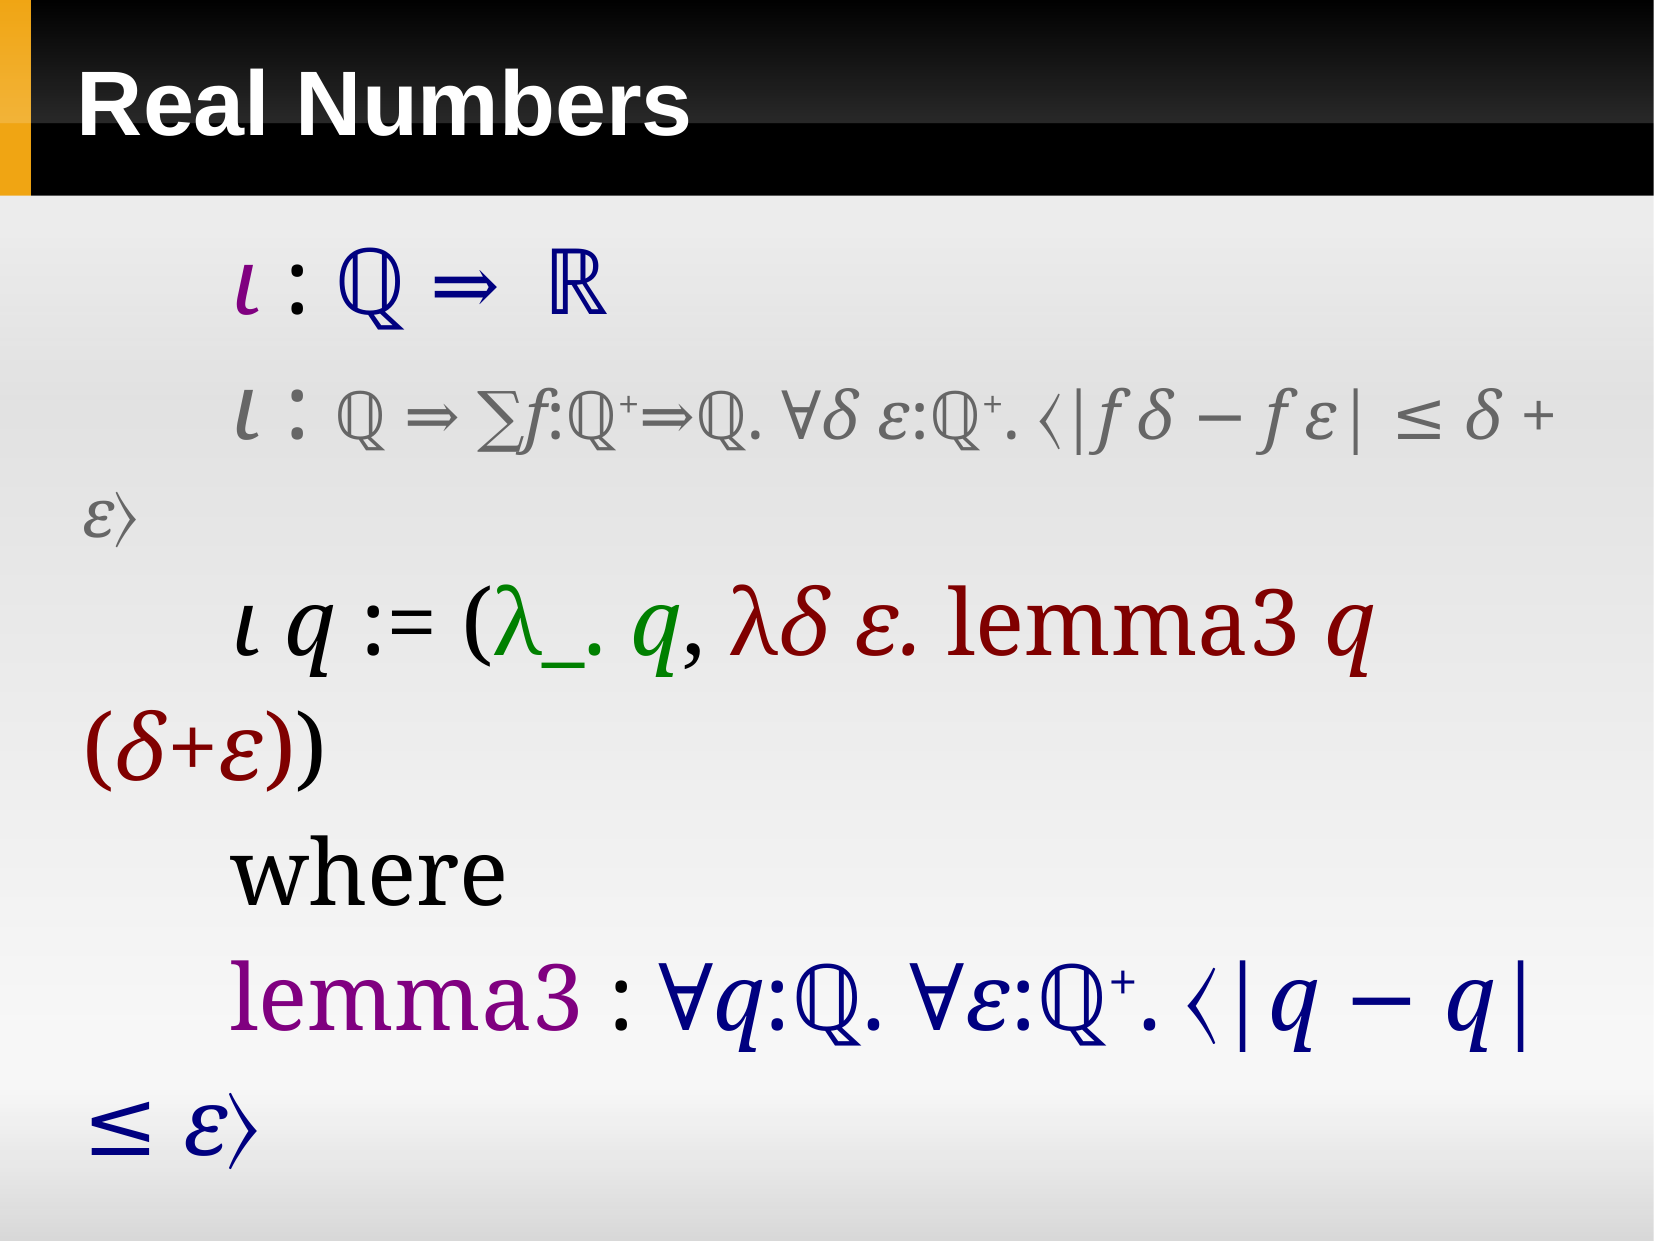

# Real Numbers
		ι : ℚ ⇒ ℝ
		ι : ℚ ⇒ ∑f:ℚ+⇒ℚ. ∀δ ε:ℚ+. 〈|f δ − f ε| ≤ δ + ε〉
		ι q := (λ_. q, λδ ε. lemma3 q (δ+ε))
		where
		lemma3 : ∀q:ℚ. ∀ε:ℚ+. 〈|q − q| ≤ ε〉